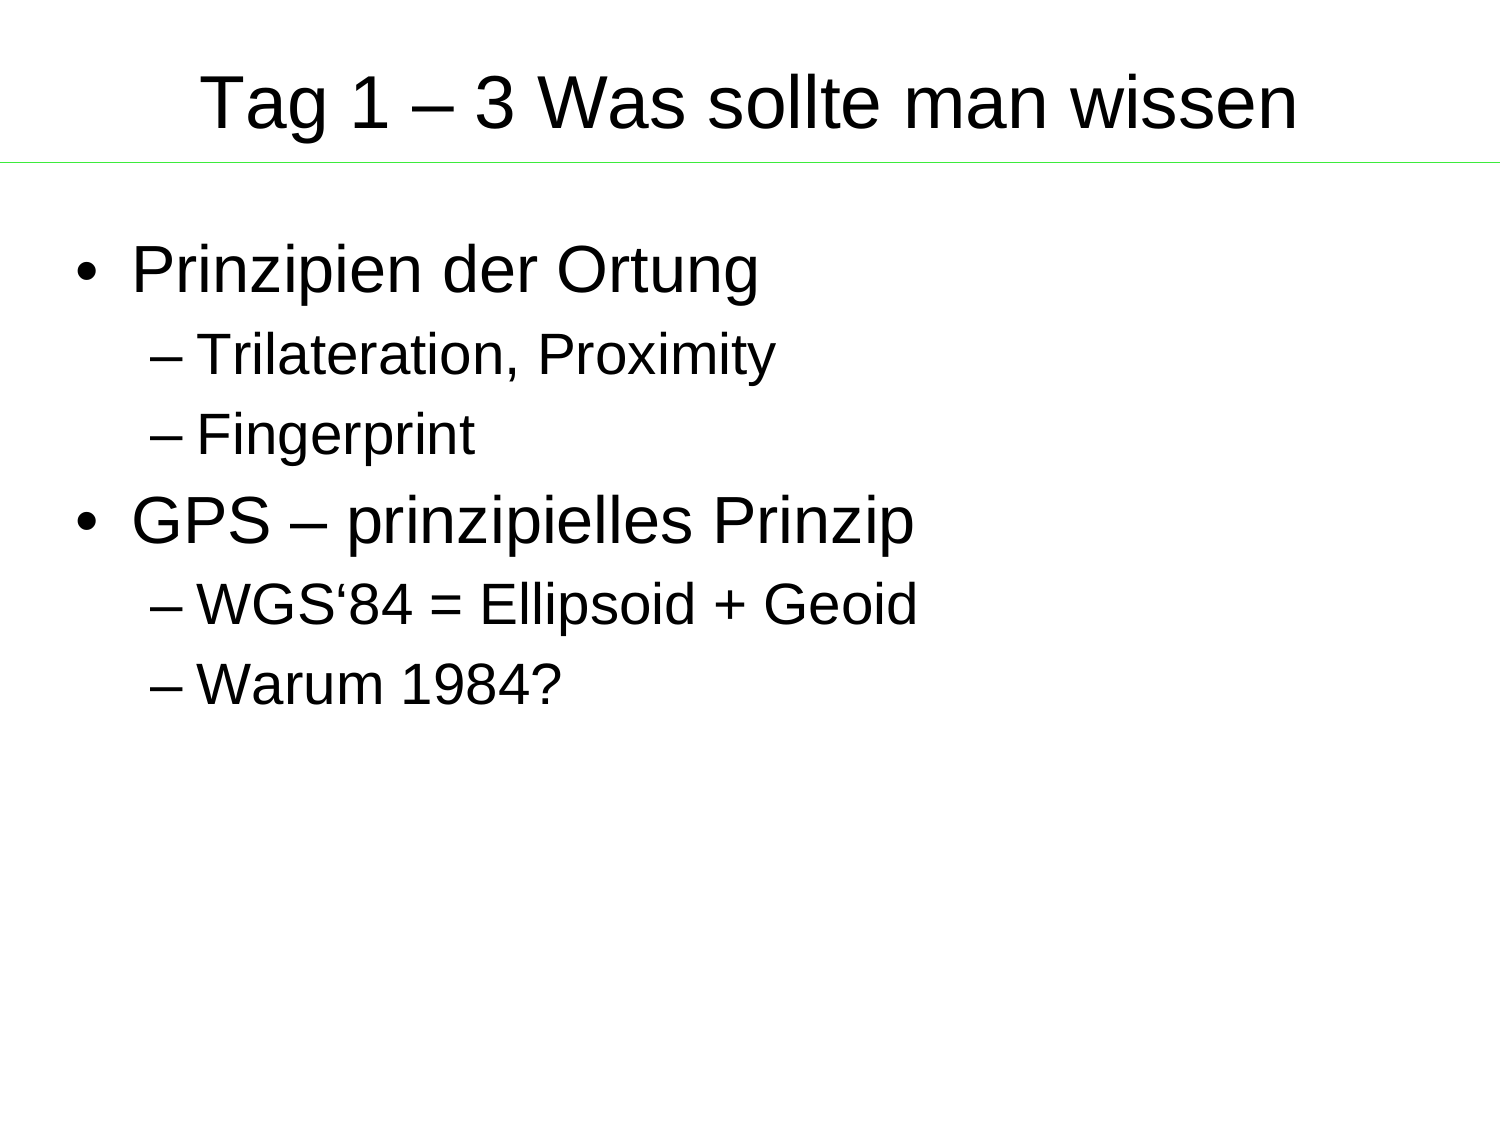

# Tag 1 – 3 Was sollte man wissen
Prinzipien der Ortung
Trilateration, Proximity
Fingerprint
GPS – prinzipielles Prinzip
WGS‘84 = Ellipsoid + Geoid
Warum 1984?